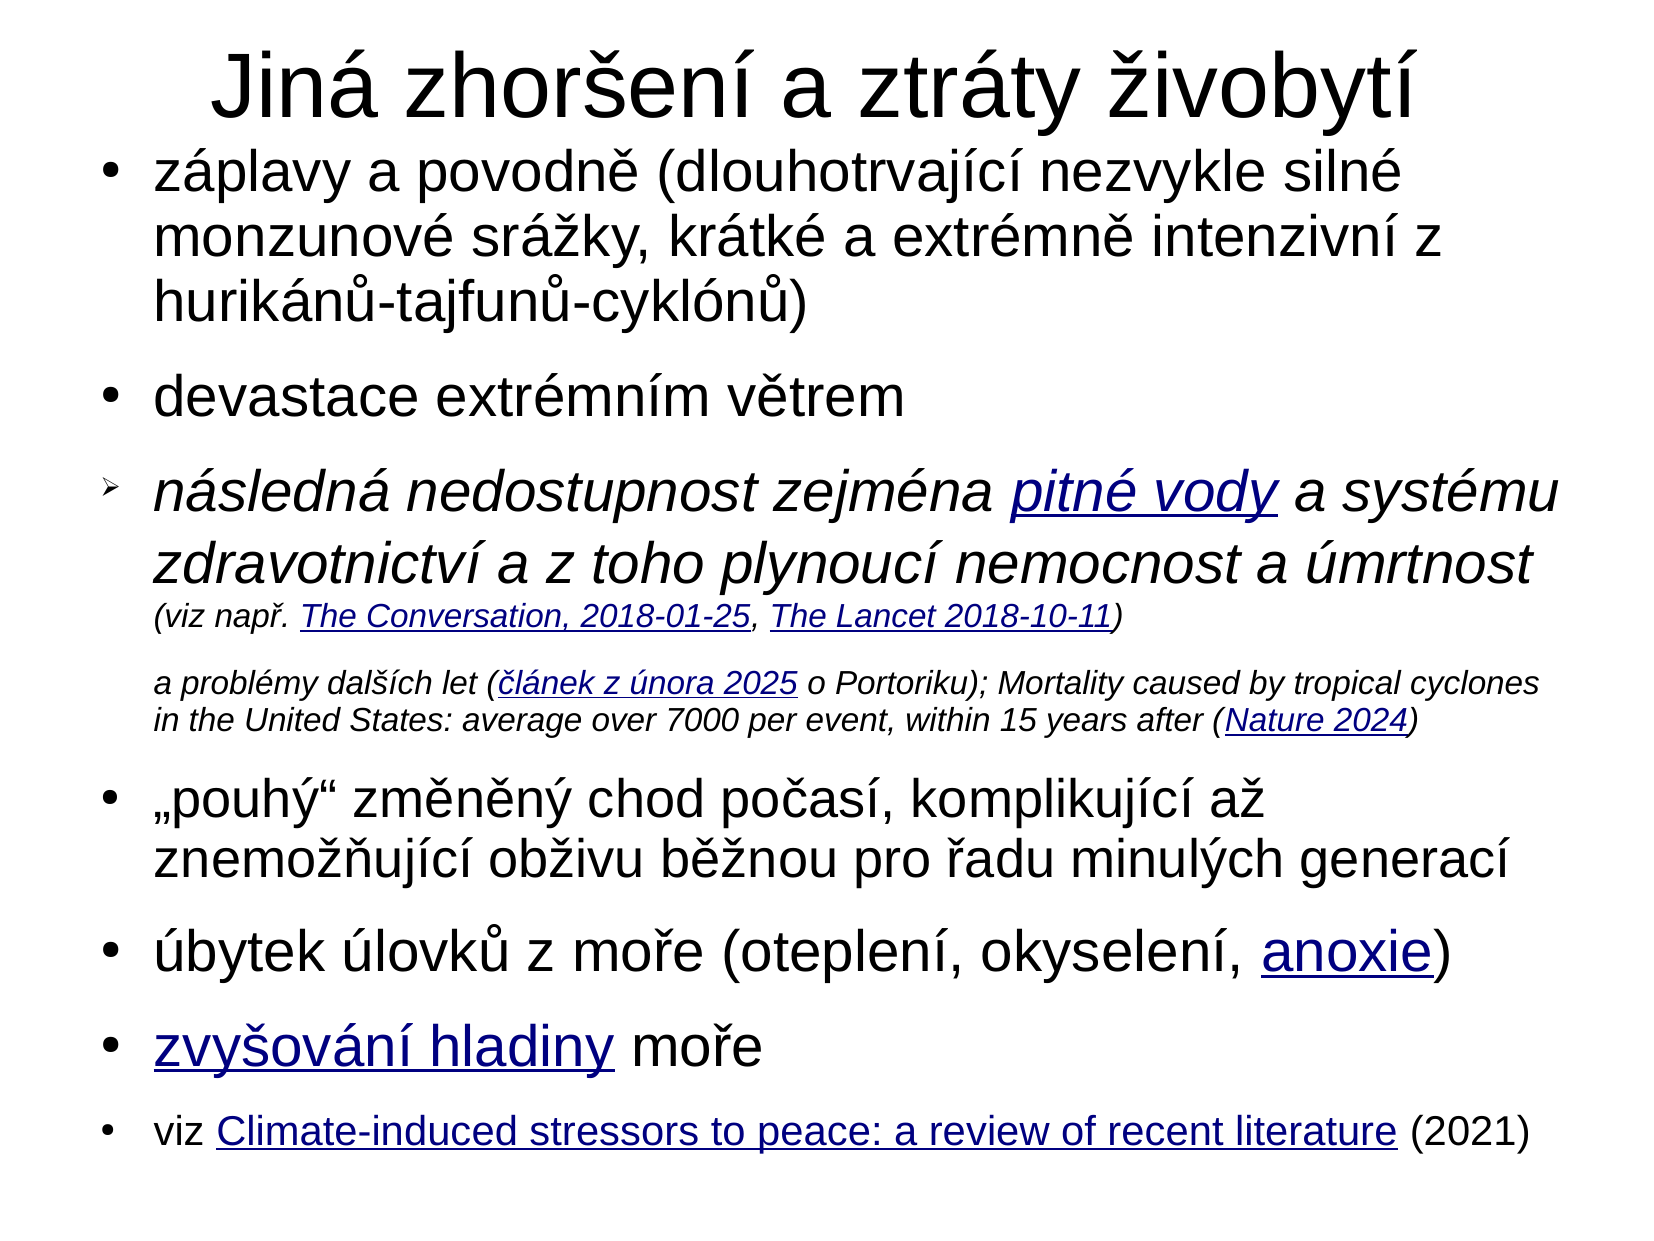

# Jiná zhoršení a ztráty živobytí
záplavy a povodně (dlouhotrvající nezvykle silné monzunové srážky, krátké a extrémně intenzivní z hurikánů-tajfunů-cyklónů)
devastace extrémním větrem
následná nedostupnost zejména pitné vody a systému zdravotnictví a z toho plynoucí nemocnost a úmrtnost (viz např. The Conversation, 2018-01-25, The Lancet 2018-10-11)
a problémy dalších let (článek z února 2025 o Portoriku); Mortality caused by tropical cyclones in the United States: average over 7000 per event, within 15 years after (Nature 2024)
„pouhý“ změněný chod počasí, komplikující až znemožňující obživu běžnou pro řadu minulých generací
úbytek úlovků z moře (oteplení, okyselení, anoxie)
zvyšování hladiny moře
viz Climate-induced stressors to peace: a review of recent literature (2021)